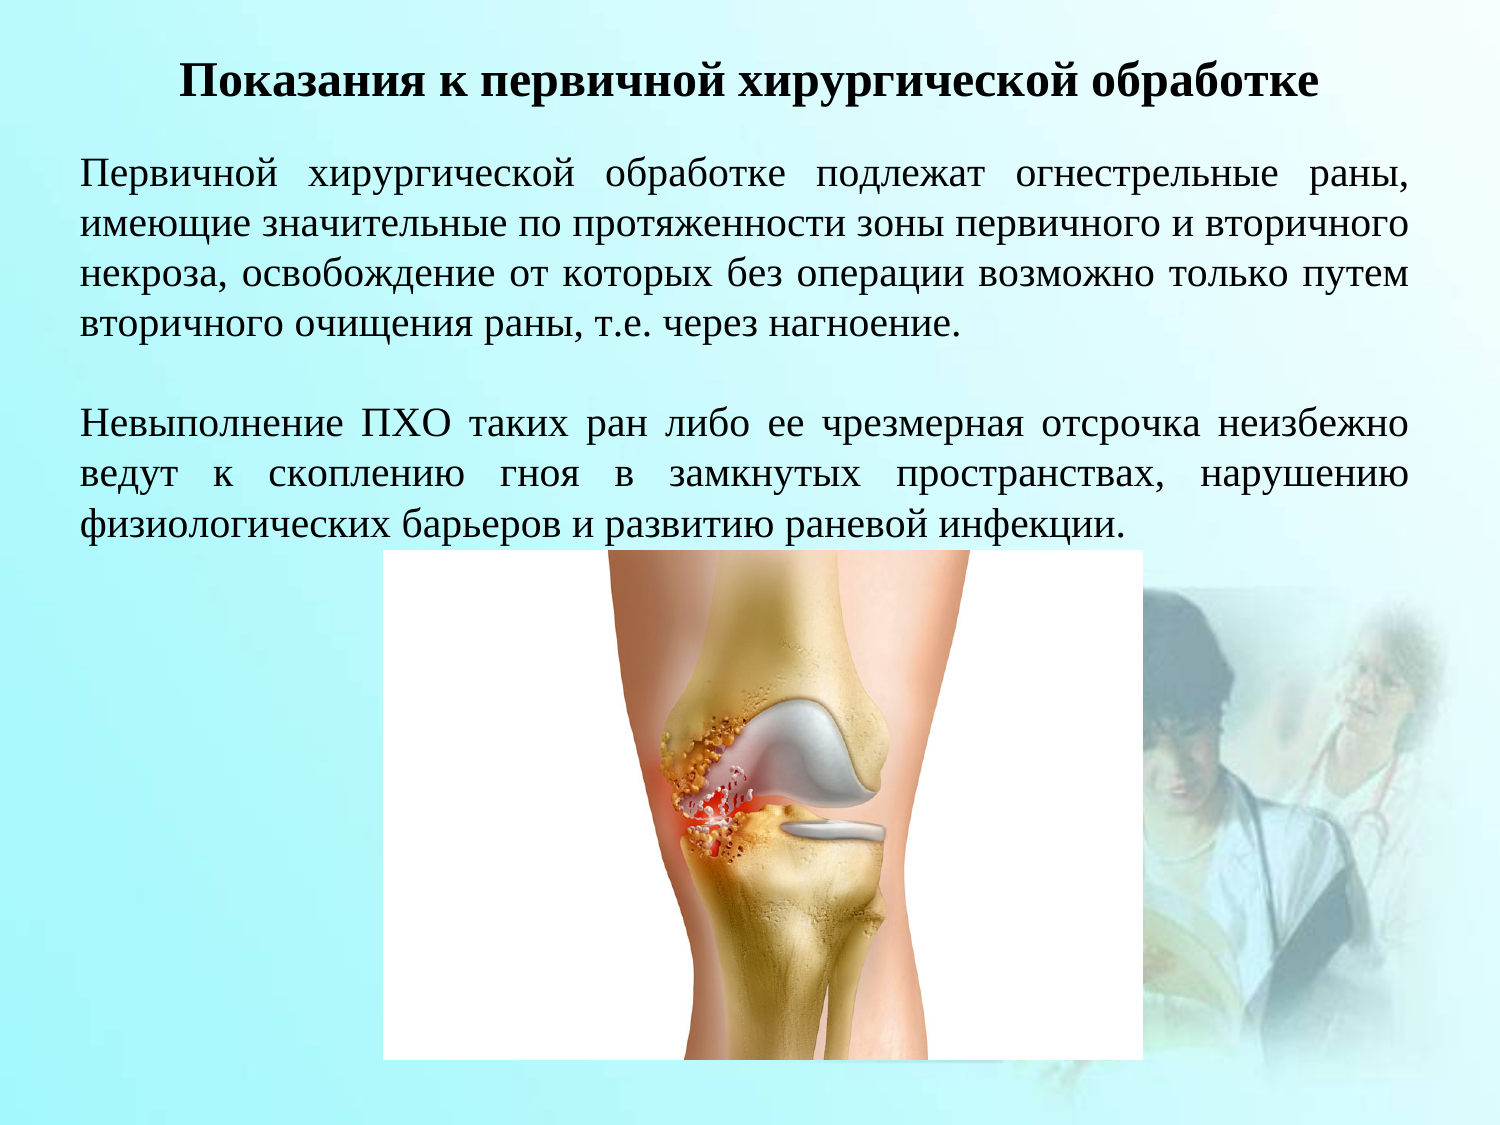

# Показания к первичной хирургической обработке
Первичной хирургической обработке подлежат огнестрельные раны, имеющие значительные по протяженности зоны первичного и вторичного некроза, освобождение от которых без операции возможно только путем вторичного очищения раны, т.е. через нагноение.
Невыполнение ПХО таких ран либо ее чрезмерная отсрочка неизбежно ведут к скоплению гноя в замкнутых пространствах, нарушению физиологических барьеров и развитию раневой инфекции.